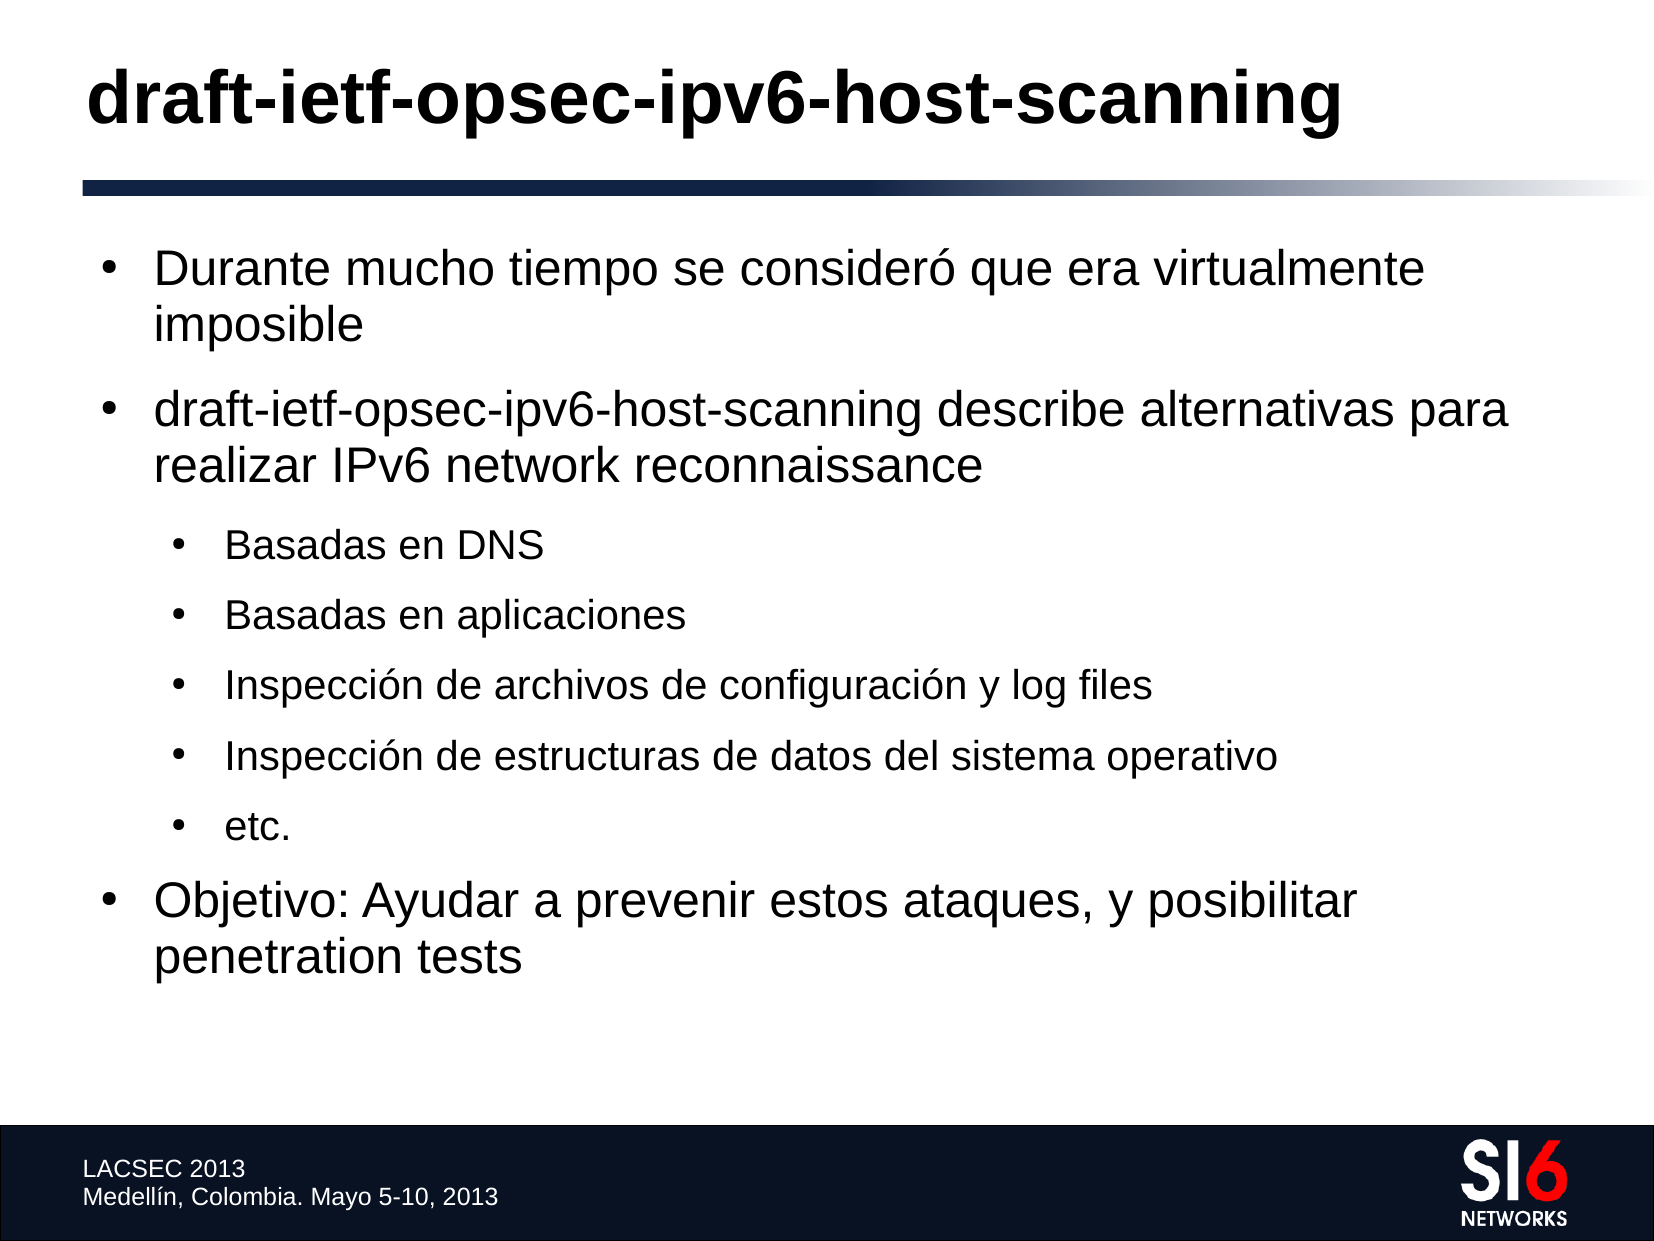

# draft-ietf-opsec-ipv6-host-scanning
Durante mucho tiempo se consideró que era virtualmente imposible
draft-ietf-opsec-ipv6-host-scanning describe alternativas para realizar IPv6 network reconnaissance
Basadas en DNS
Basadas en aplicaciones
Inspección de archivos de configuración y log files
Inspección de estructuras de datos del sistema operativo
etc.
Objetivo: Ayudar a prevenir estos ataques, y posibilitar penetration tests